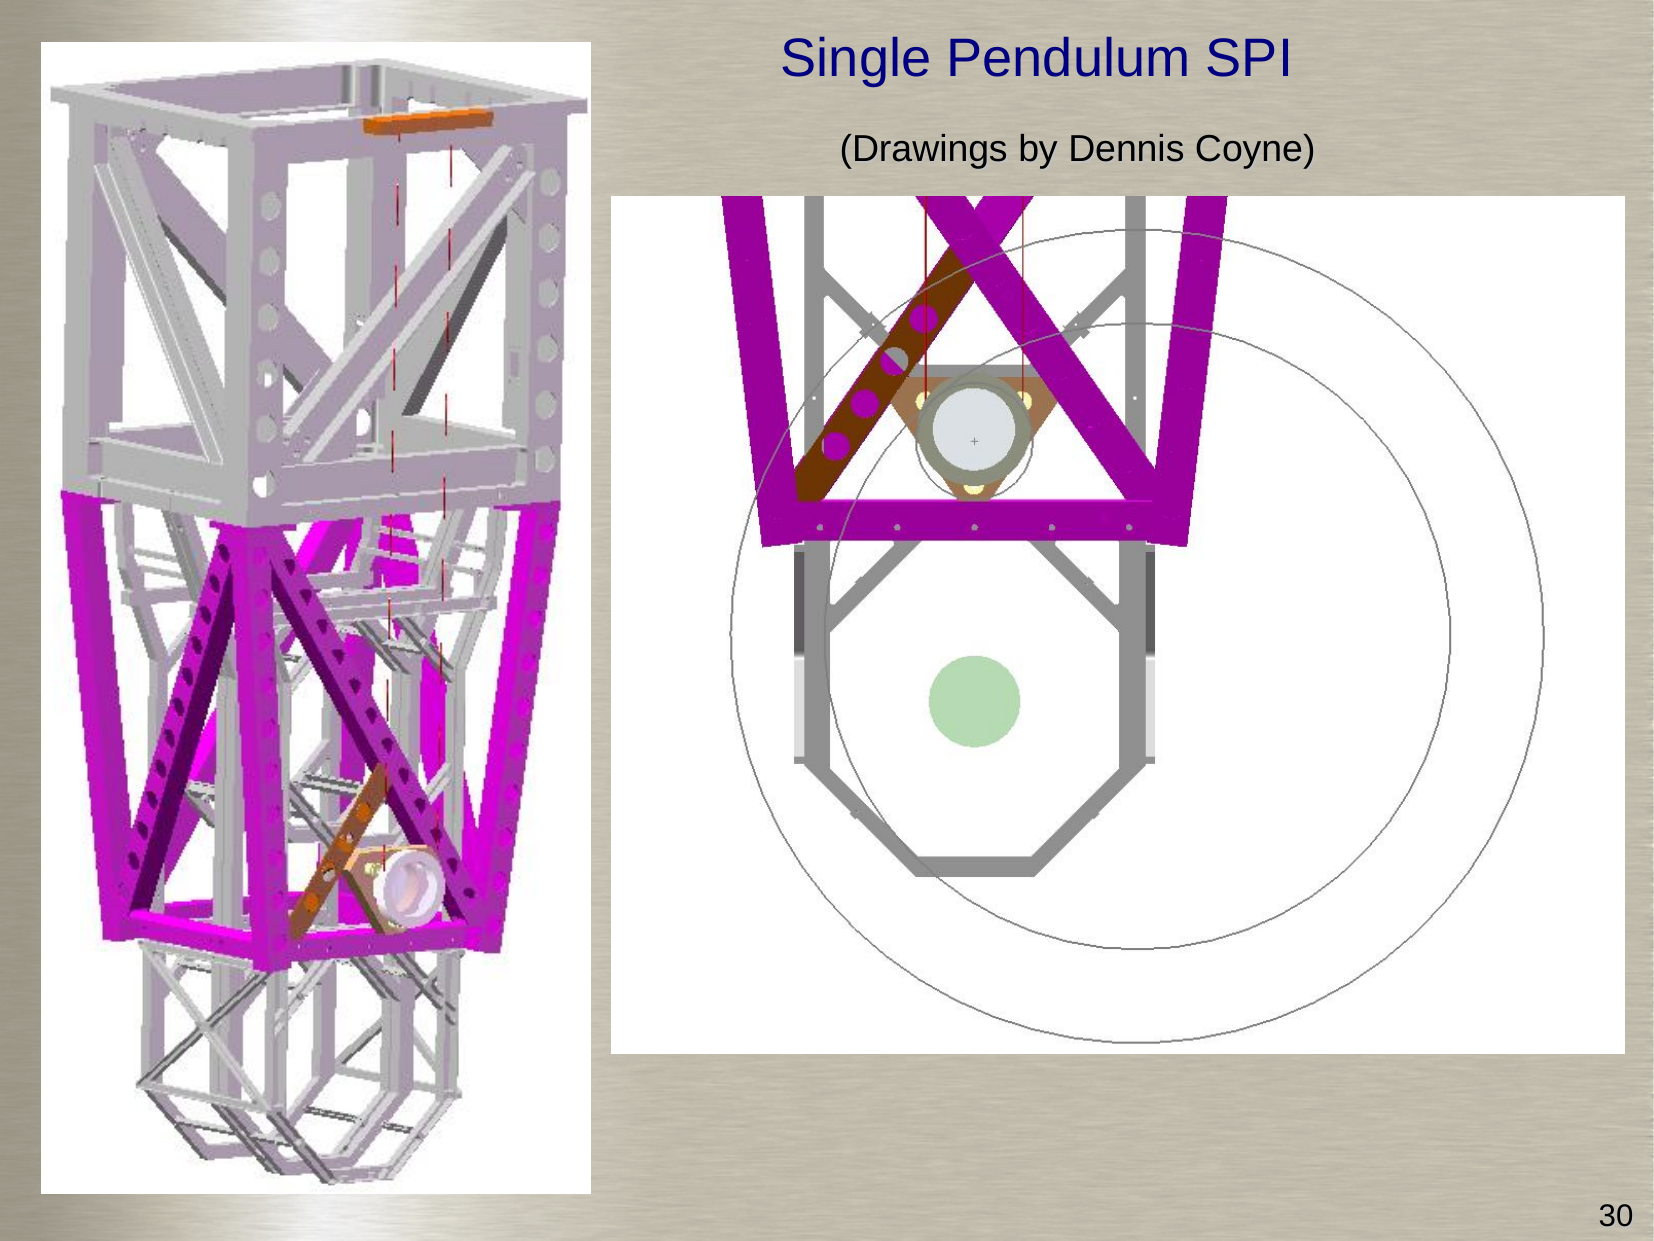

Single Pendulum SPI
(Drawings by Dennis Coyne)